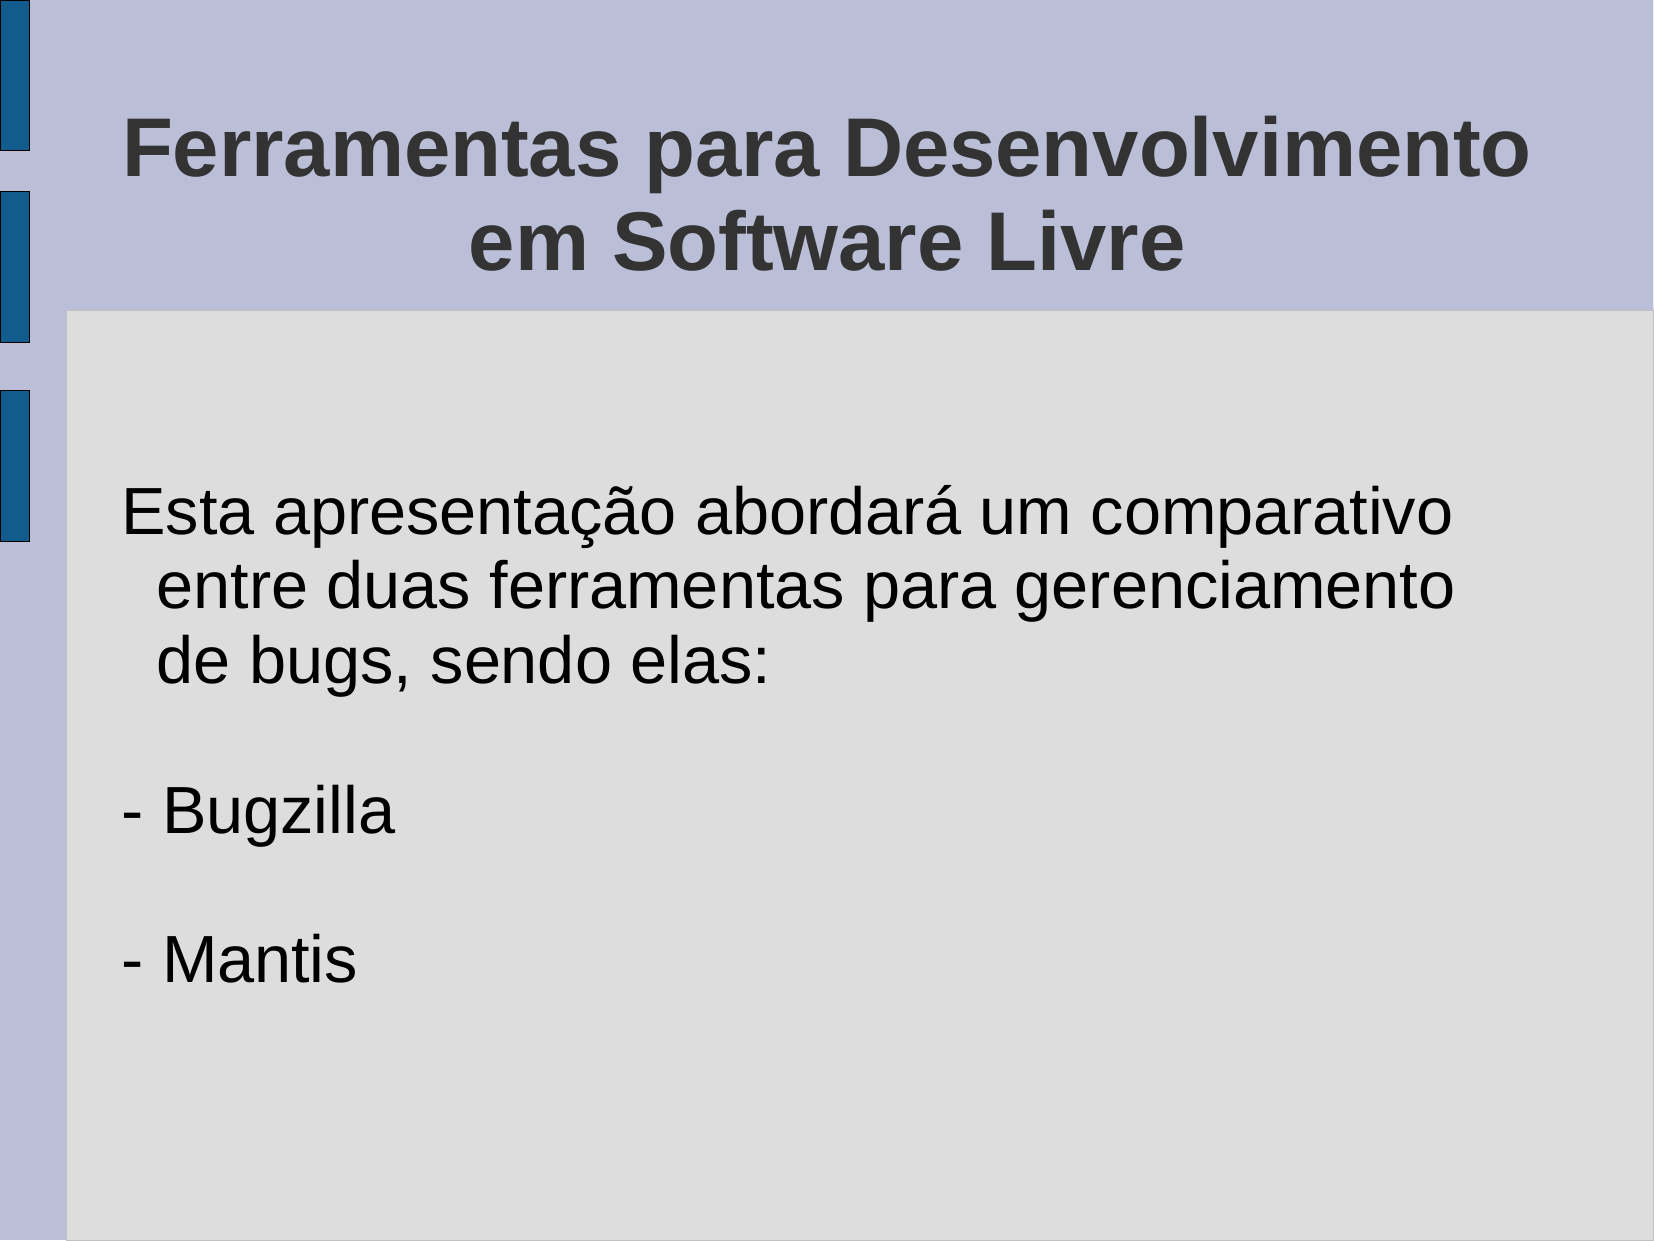

# Ferramentas para Desenvolvimento em Software Livre
Esta apresentação abordará um comparativo entre duas ferramentas para gerenciamento de bugs, sendo elas:
- Bugzilla
- Mantis